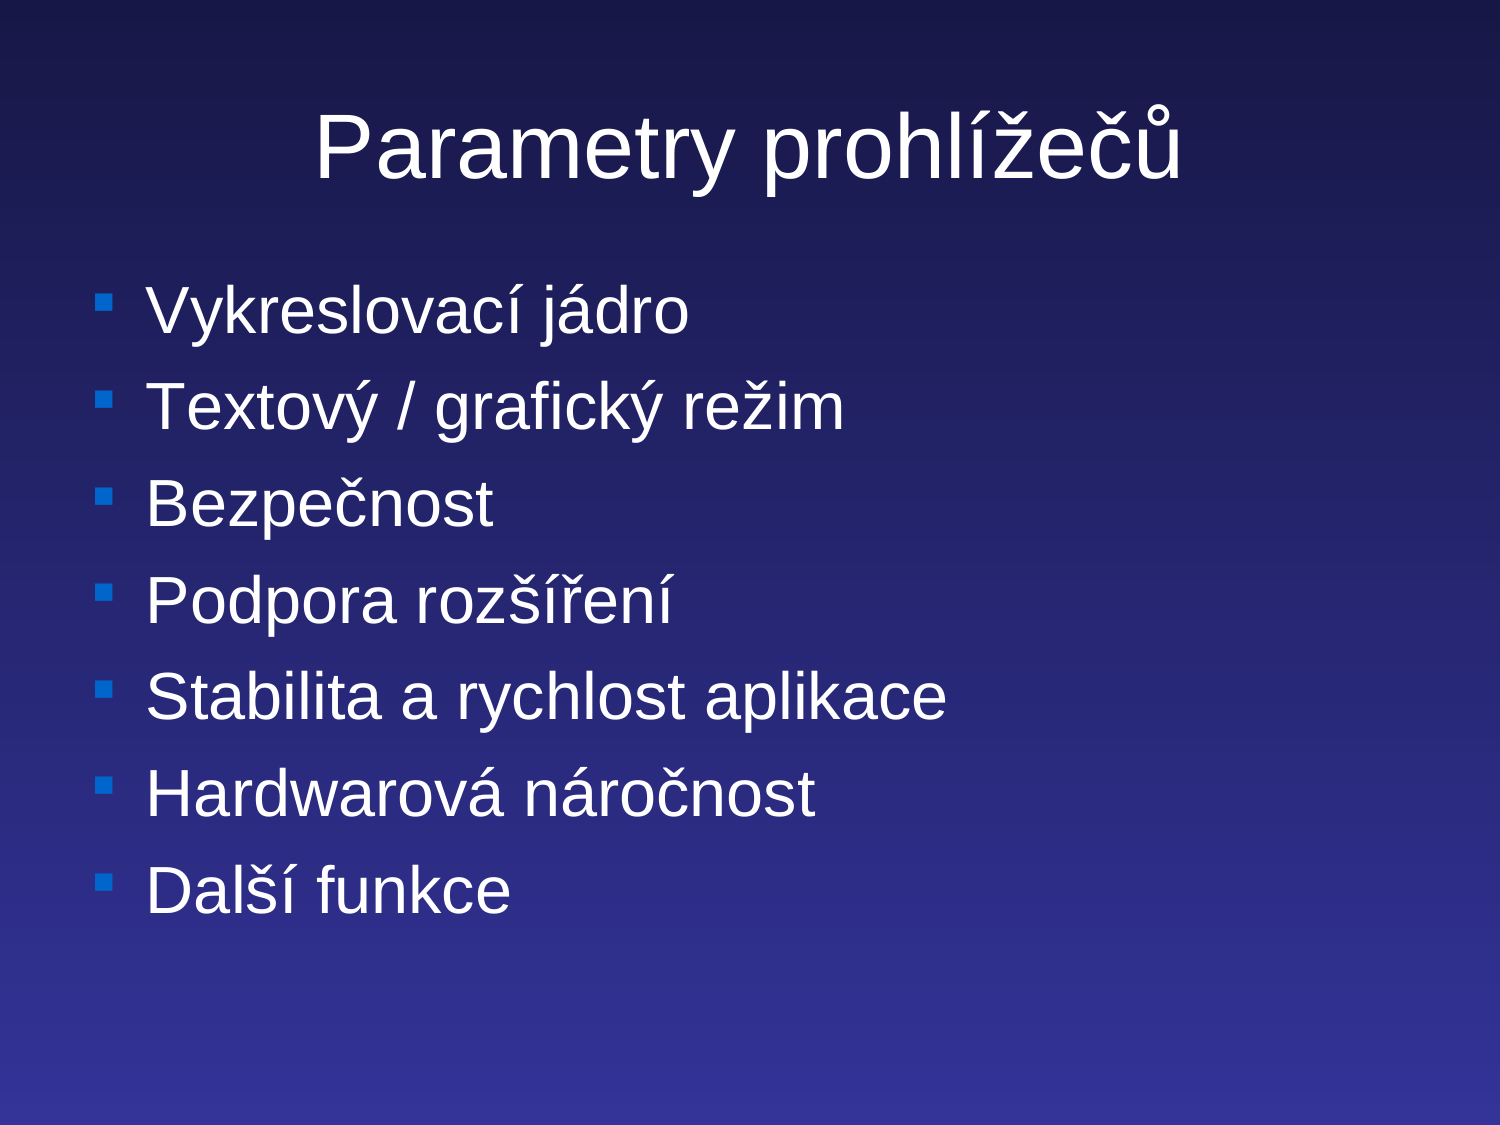

# Parametry prohlížečů
Vykreslovací jádro
Textový / grafický režim
Bezpečnost
Podpora rozšíření
Stabilita a rychlost aplikace
Hardwarová náročnost
Další funkce